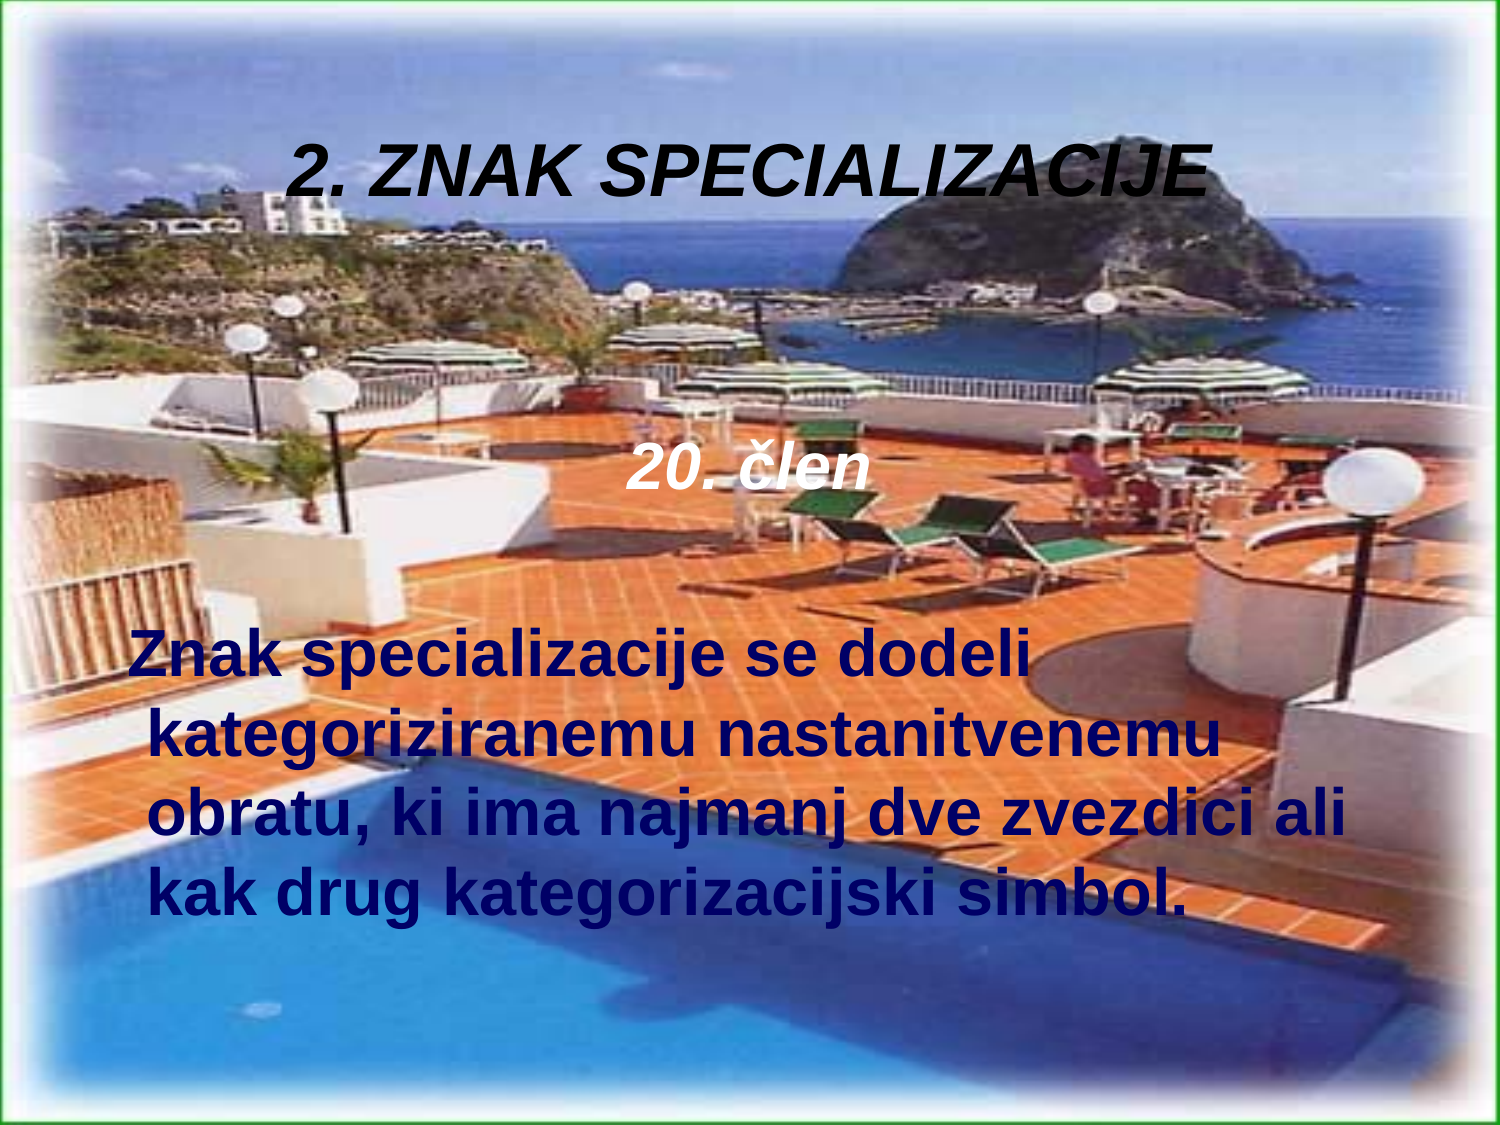

# 2. ZNAK SPECIALIZACIJE
20. člen
 Znak specializacije se dodeli kategoriziranemu nastanitvenemu obratu, ki ima najmanj dve zvezdici ali kak drug kategorizacijski simbol.